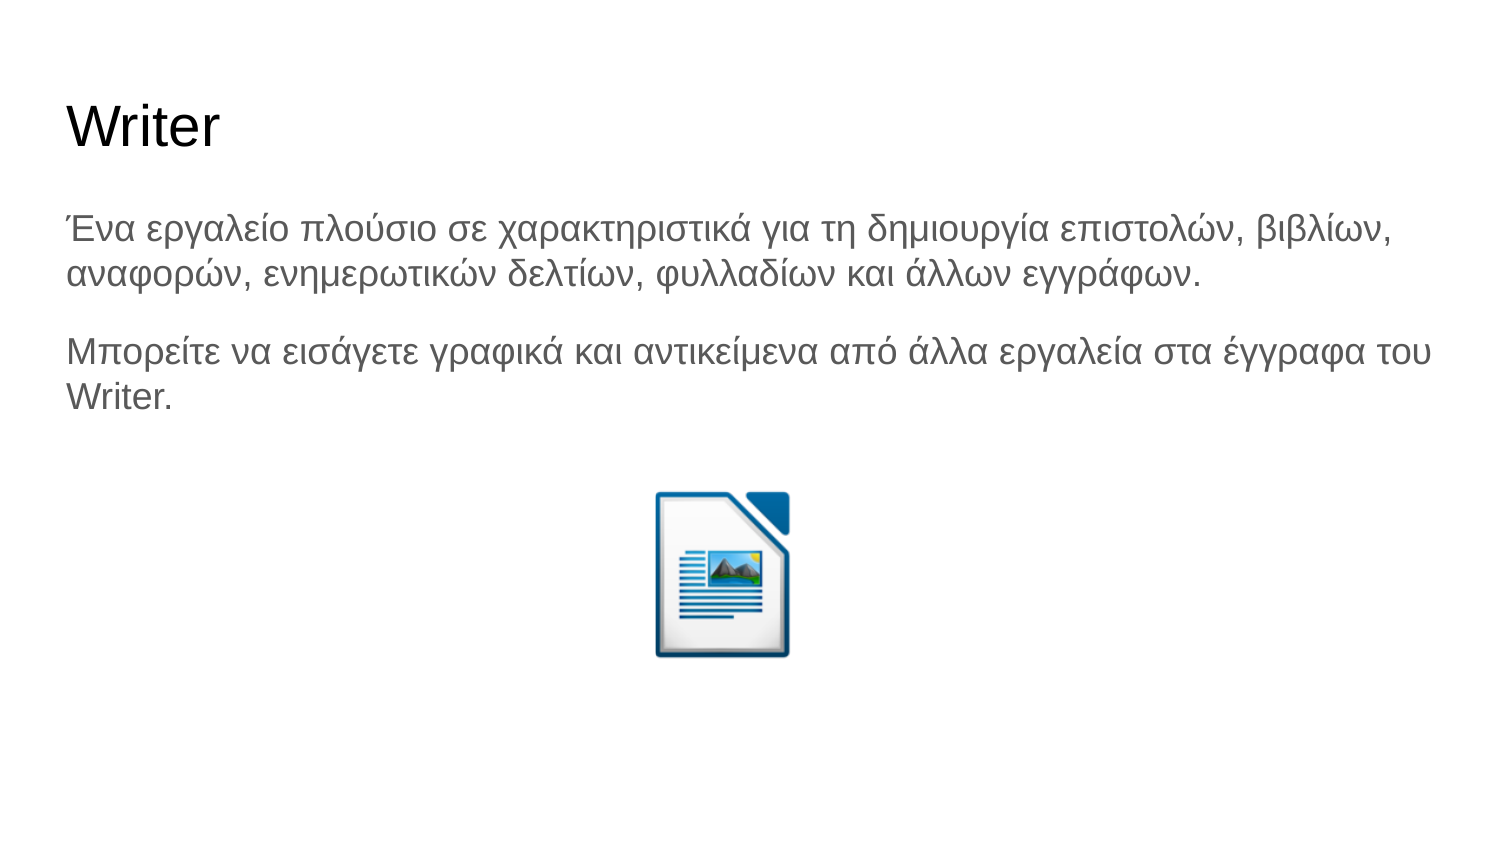

# Writer
Ένα εργαλείο πλούσιο σε χαρακτηριστικά για τη δημιουργία επιστολών, βιβλίων, αναφορών, ενημερωτικών δελτίων, φυλλαδίων και άλλων εγγράφων.
Μπορείτε να εισάγετε γραφικά και αντικείμενα από άλλα εργαλεία στα έγγραφα του Writer.